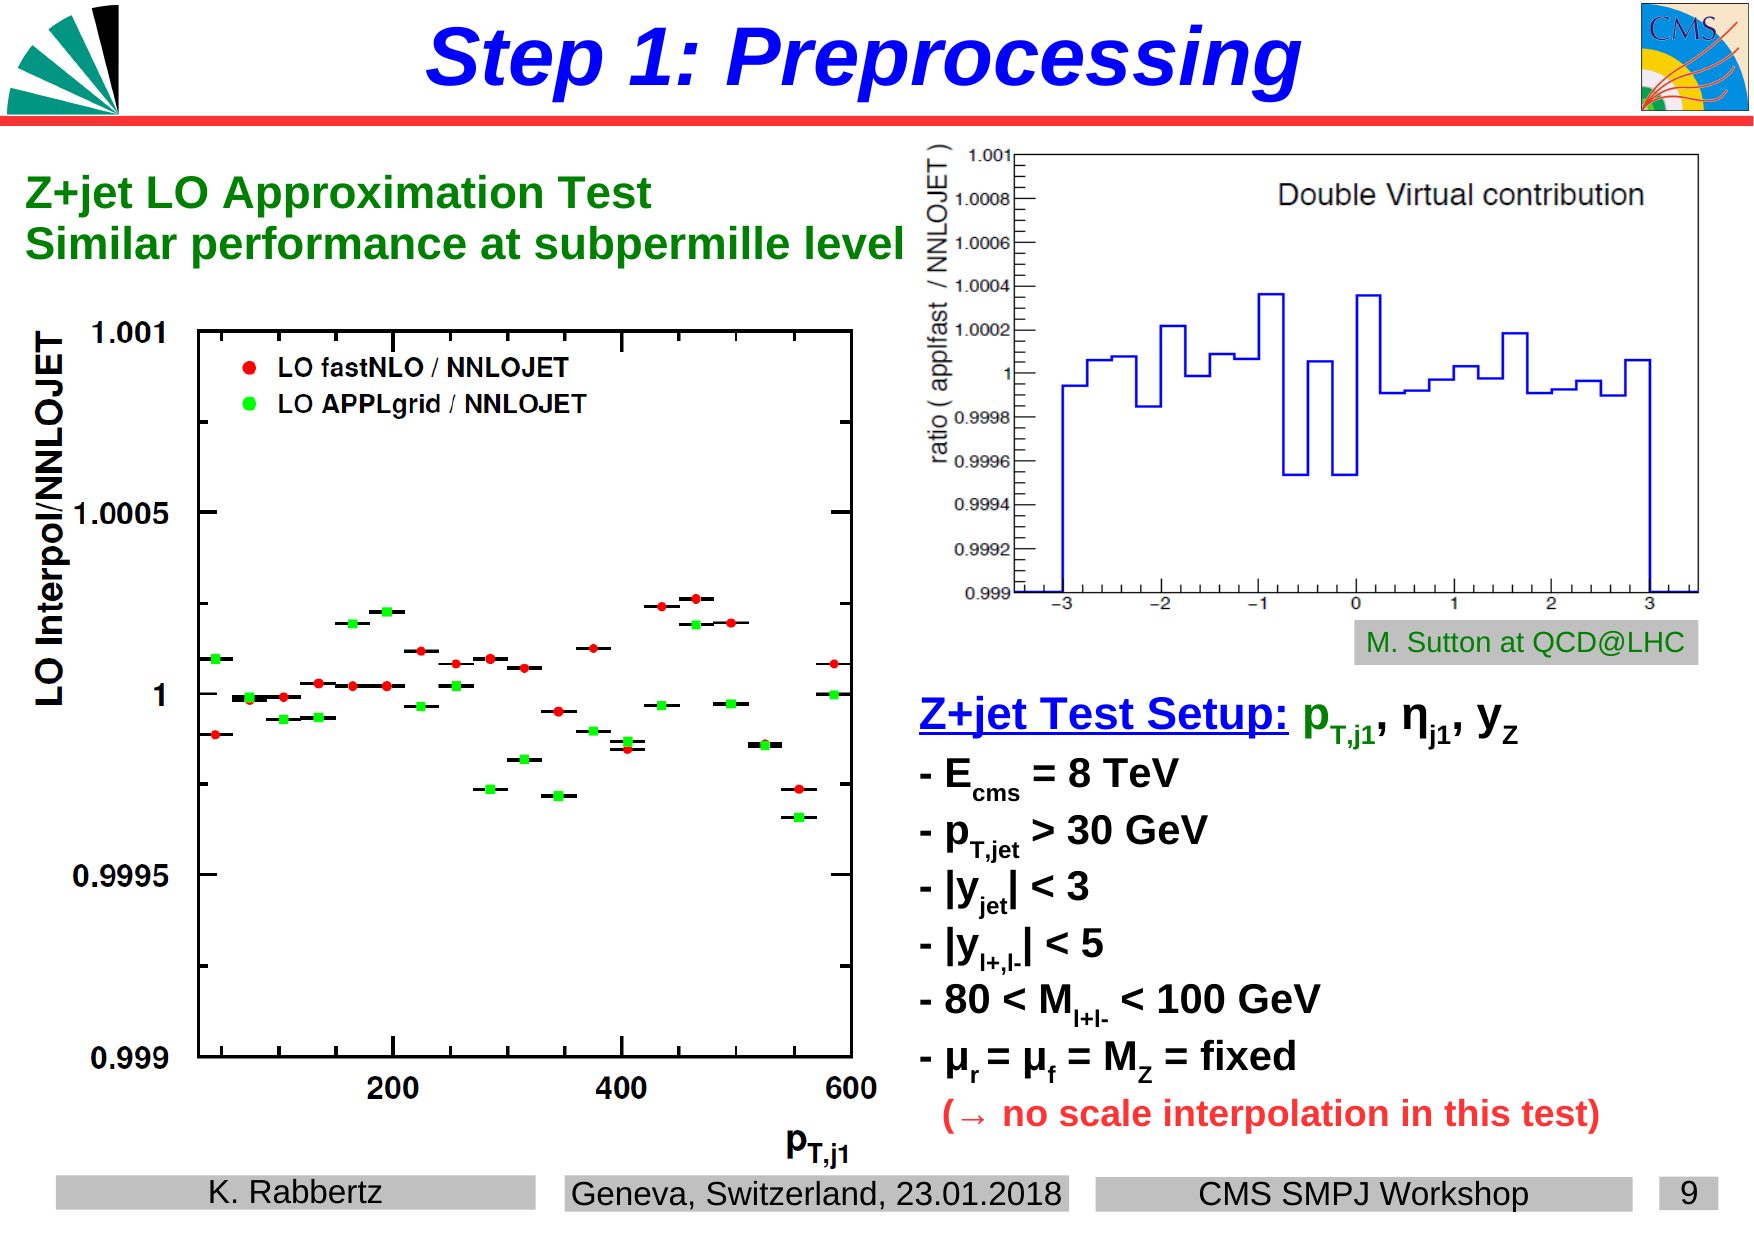

# Step 1: Preprocessing
Z+jet LO Approximation Test
Similar performance at subpermille level
M. Sutton at QCD@LHC
Z+jet Test Setup: pT,j1, ηj1, yZ
- Ecms = 8 TeV
- pT,jet > 30 GeV
- |yjet| < 3
- |yl+,l-| < 5
- 80 < Ml+l- < 100 GeV
- μr = μf = MZ = fixed
 (→ no scale interpolation in this test)